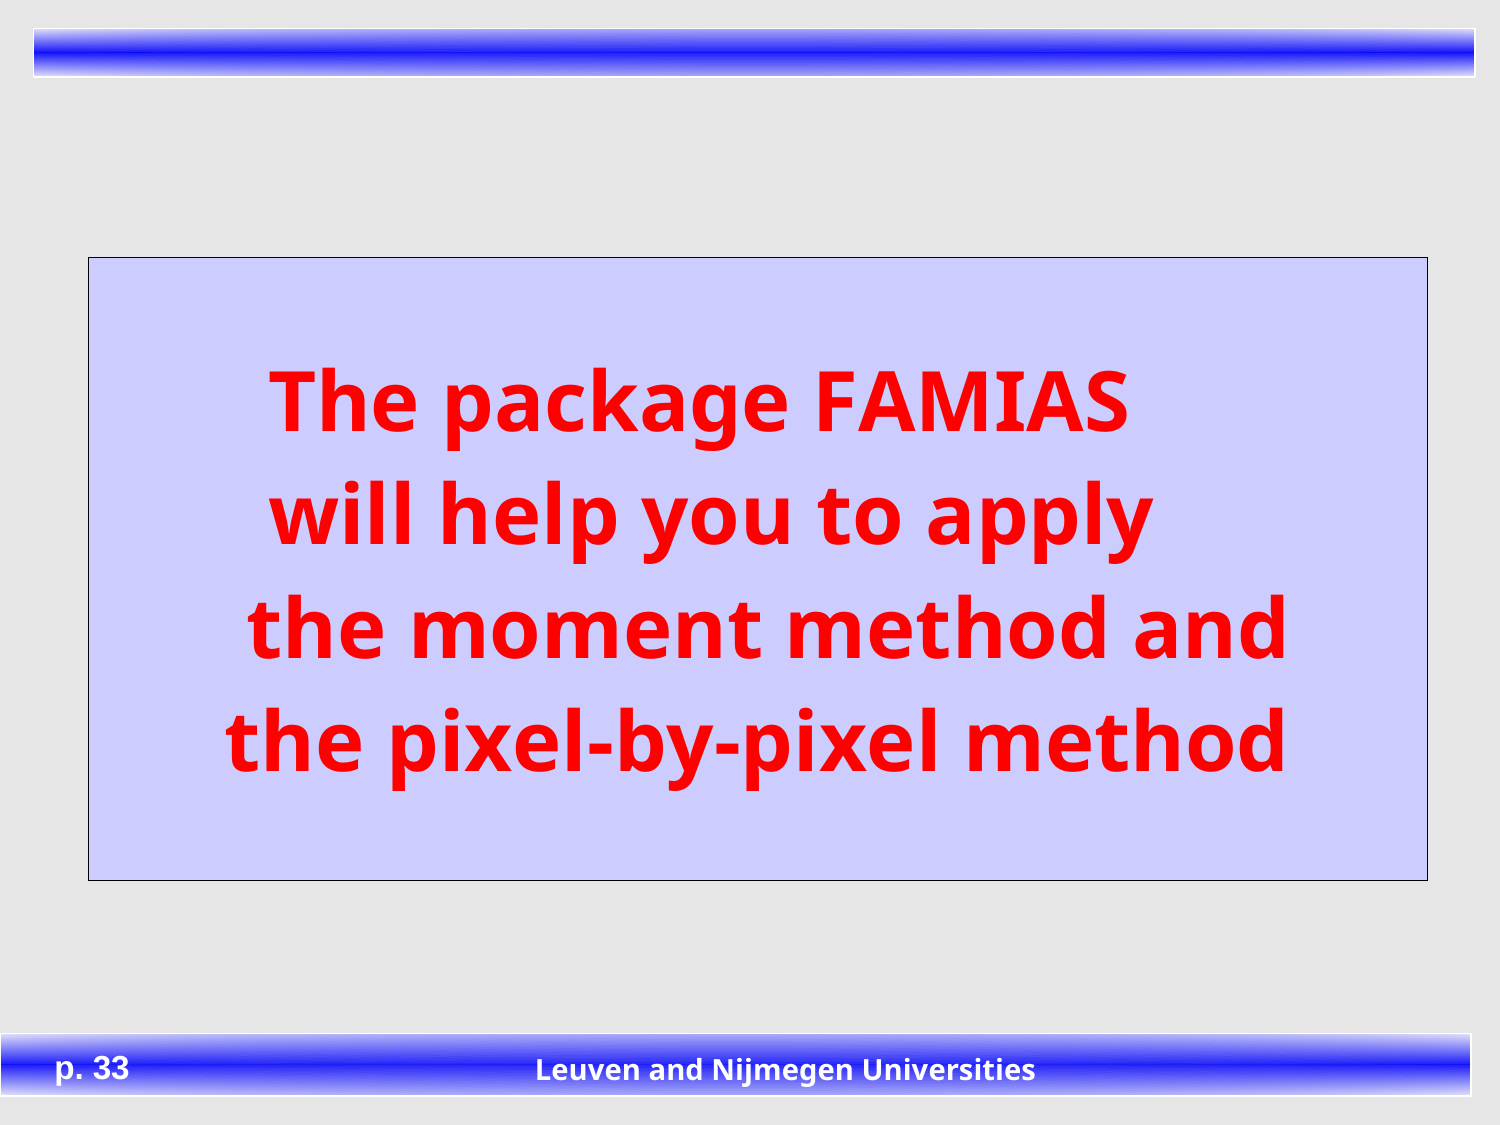

#
 The package FAMIAS
 will help you to apply
 the moment method and
the pixel-by-pixel method